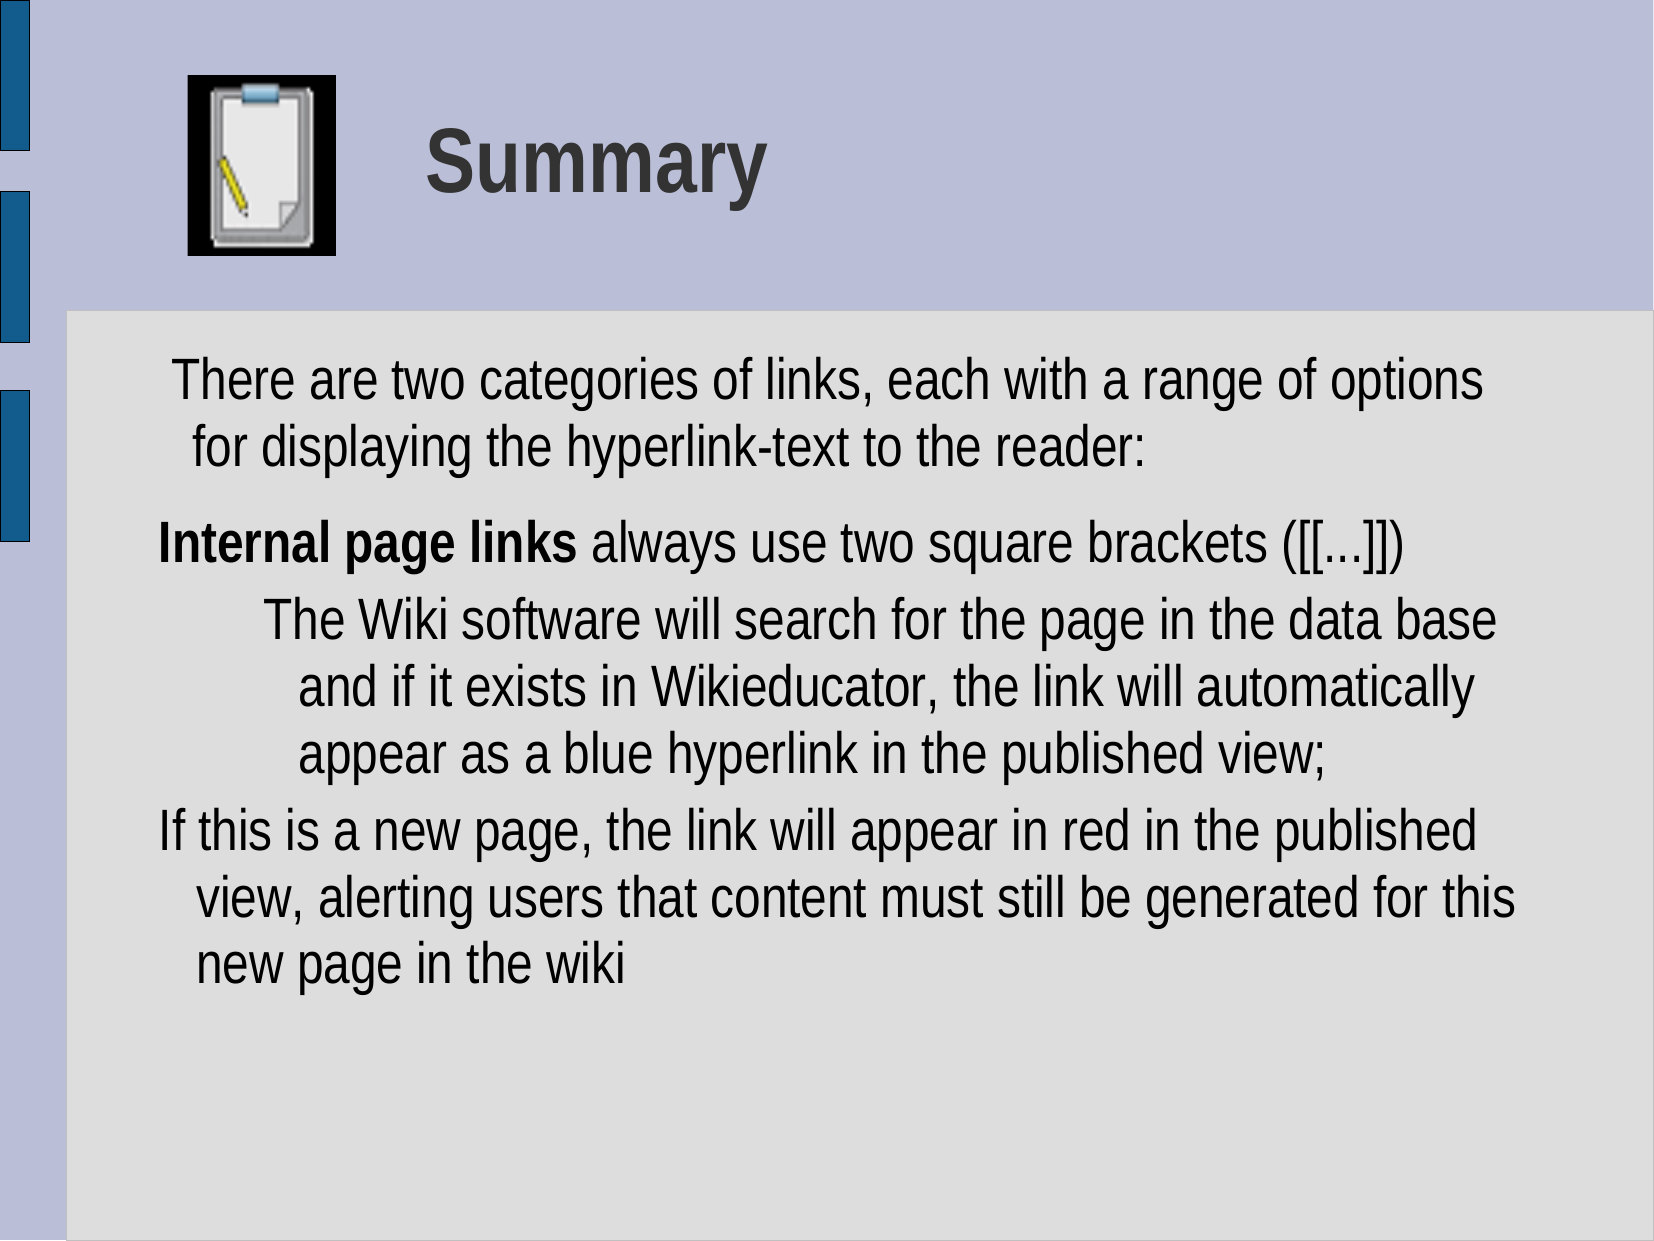

# Summary
 There are two categories of links, each with a range of options for displaying the hyperlink-text to the reader:
Internal page links always use two square brackets ([[...]])
The Wiki software will search for the page in the data base and if it exists in Wikieducator, the link will automatically appear as a blue hyperlink in the published view;
If this is a new page, the link will appear in red in the published view, alerting users that content must still be generated for this new page in the wiki